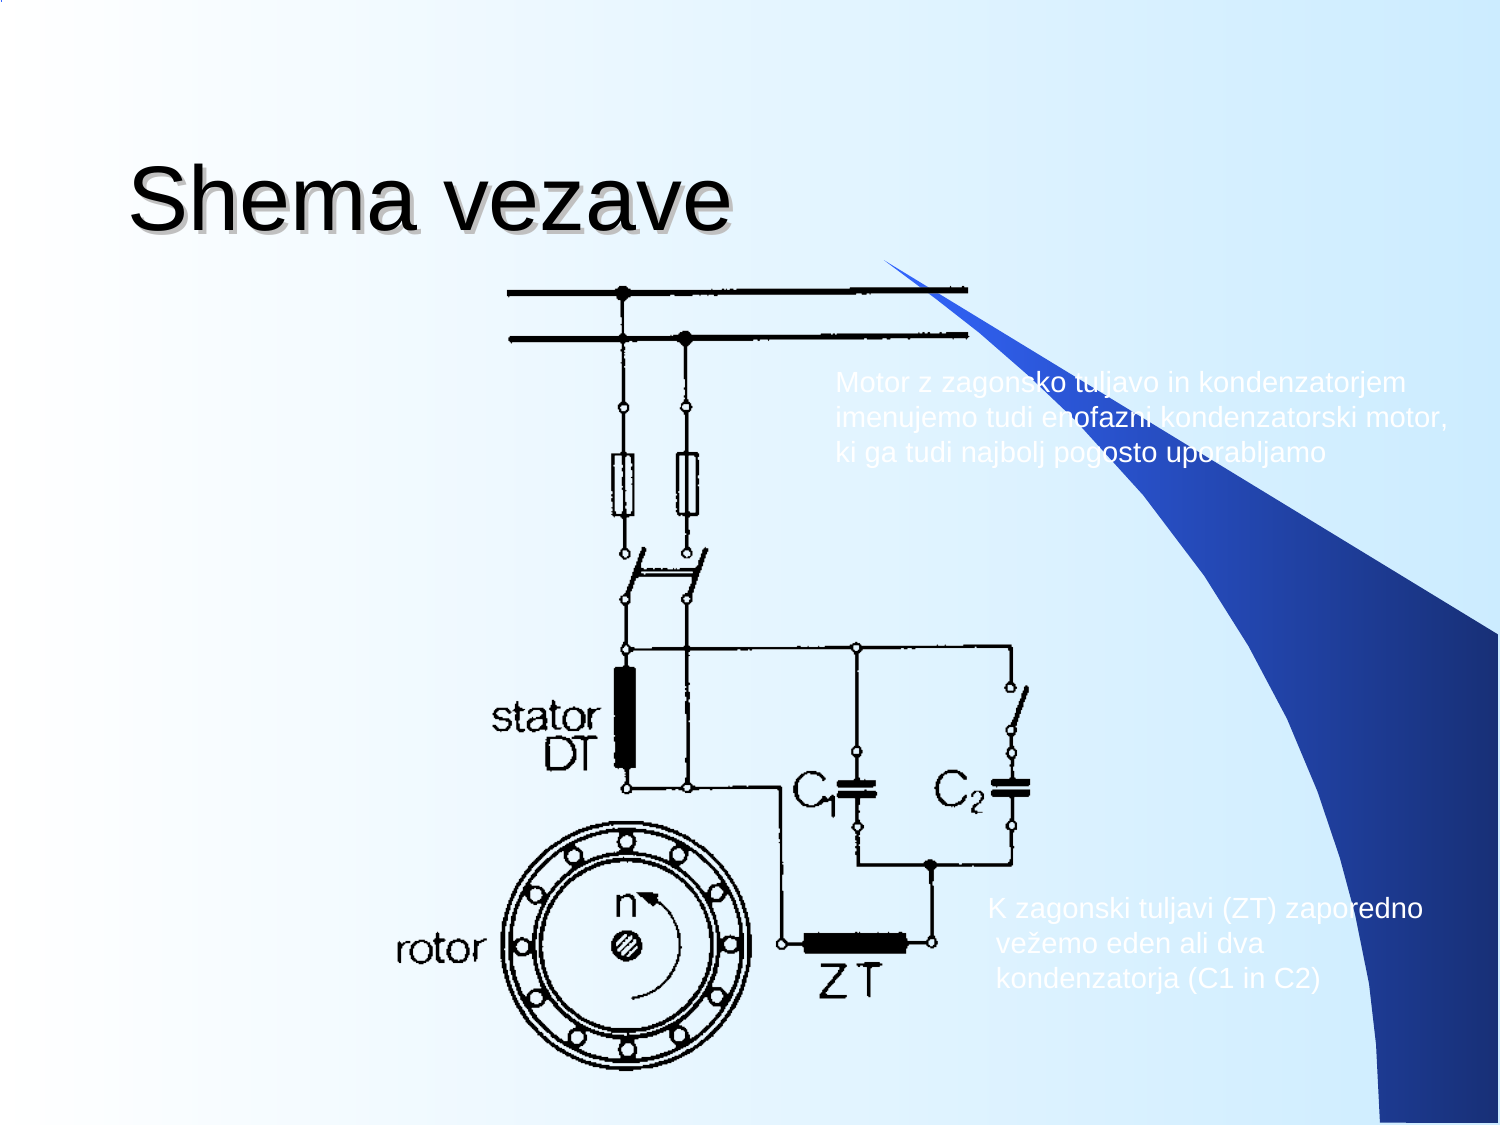

# Shema vezave
Motor z zagonsko tuljavo in kondenzatorjem
imenujemo tudi enofazni kondenzatorski motor,
ki ga tudi najbolj pogosto uporabljamo
K zagonski tuljavi (ZT) zaporedno
 vežemo eden ali dva
 kondenzatorja (C1 in C2)